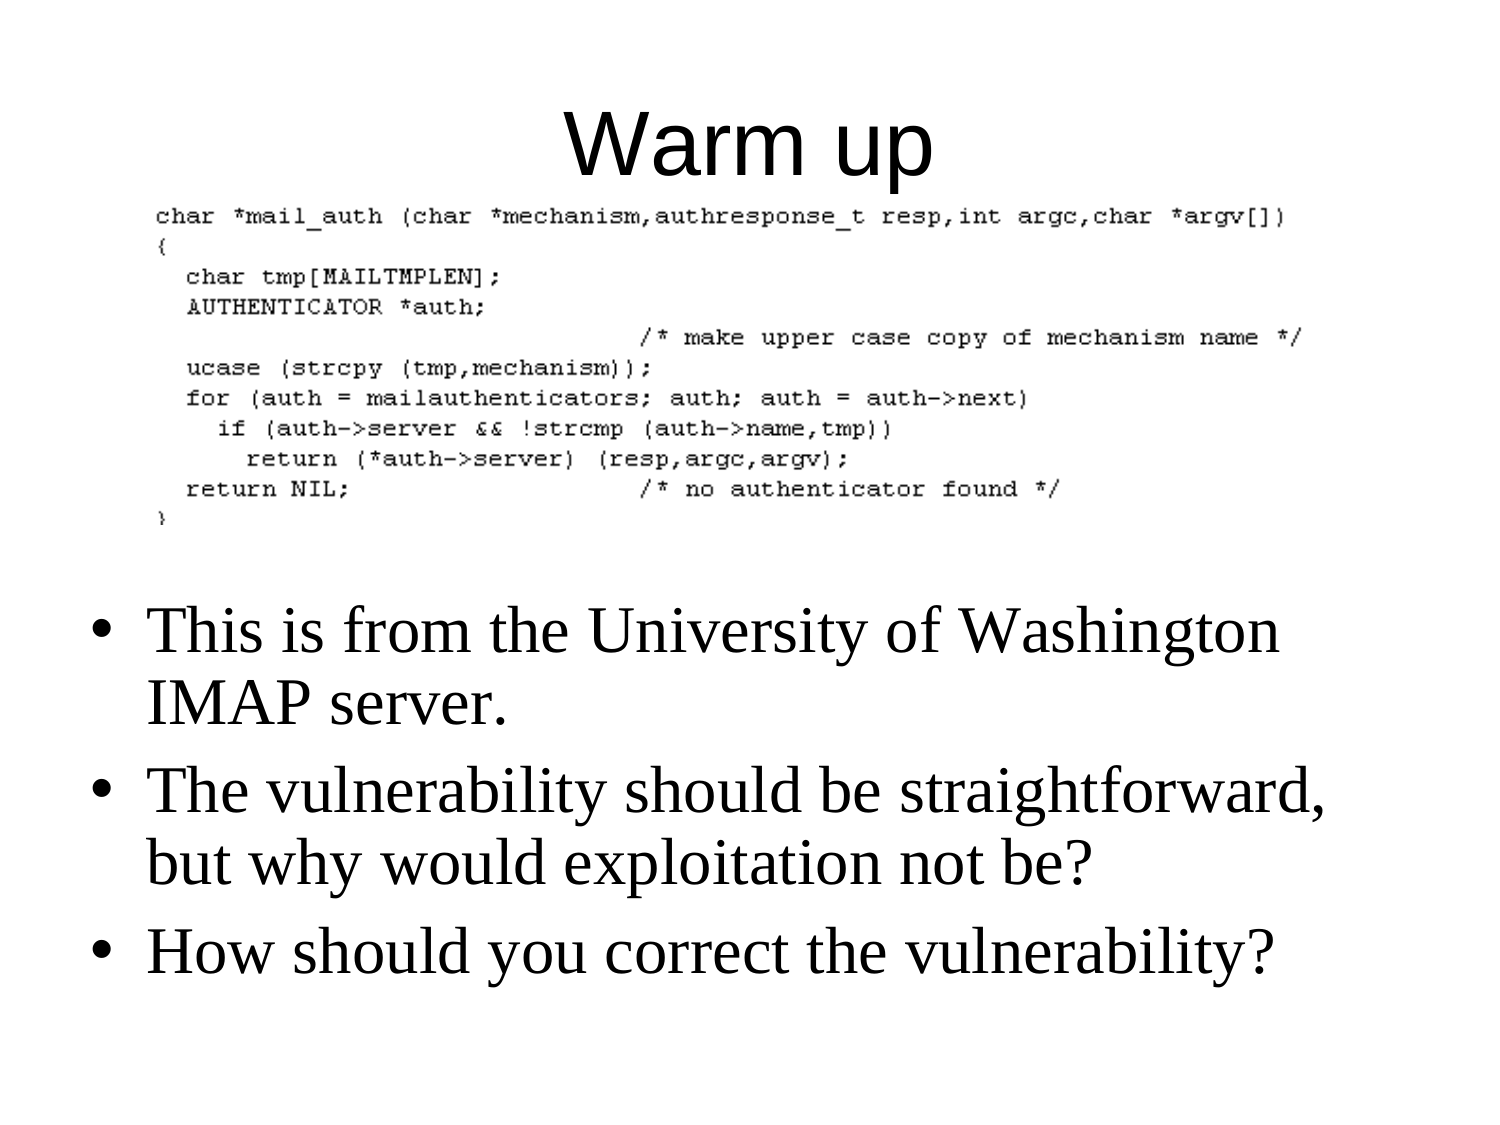

# Warm up
This is from the University of Washington IMAP server.
The vulnerability should be straightforward, but why would exploitation not be?
How should you correct the vulnerability?